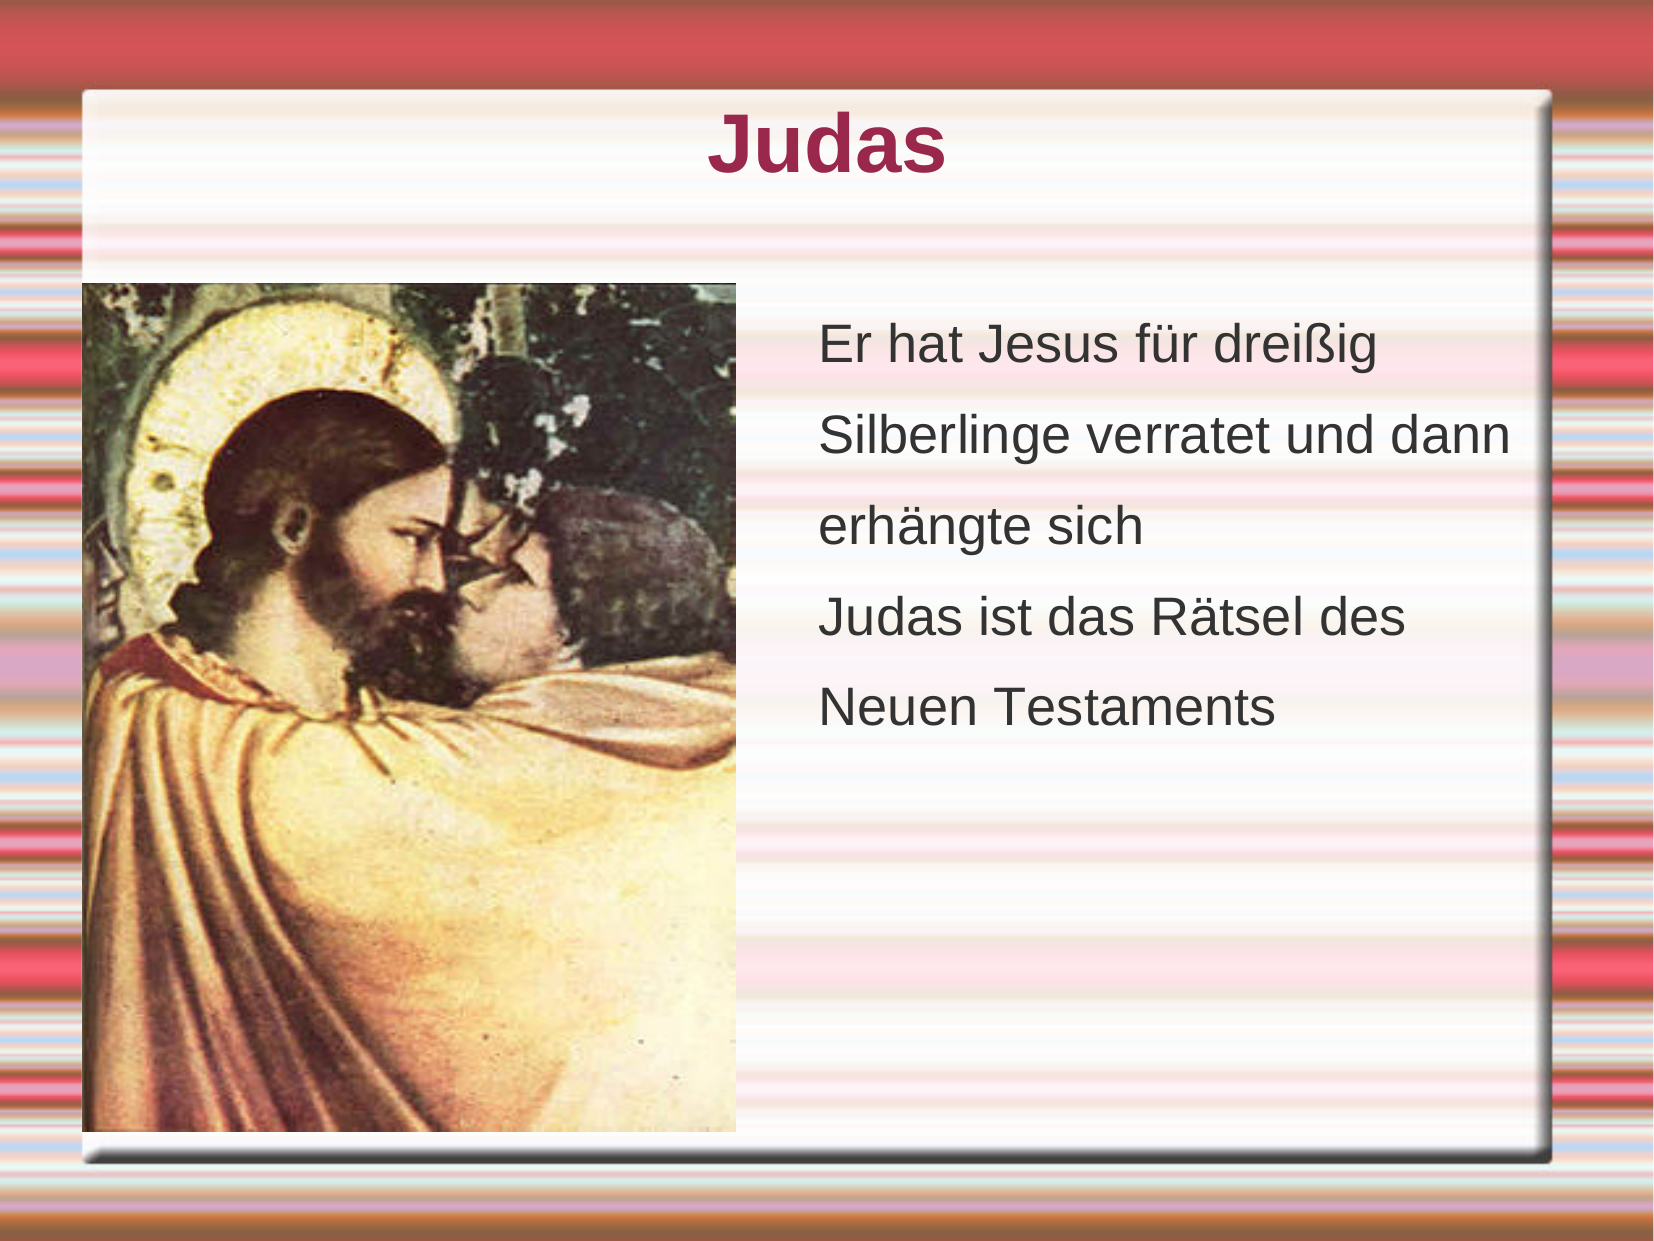

# Judas
Er hat Jesus für dreißig Silberlinge verratet und dann erhängte sich
Judas ist das Rätsel des Neuen Testaments